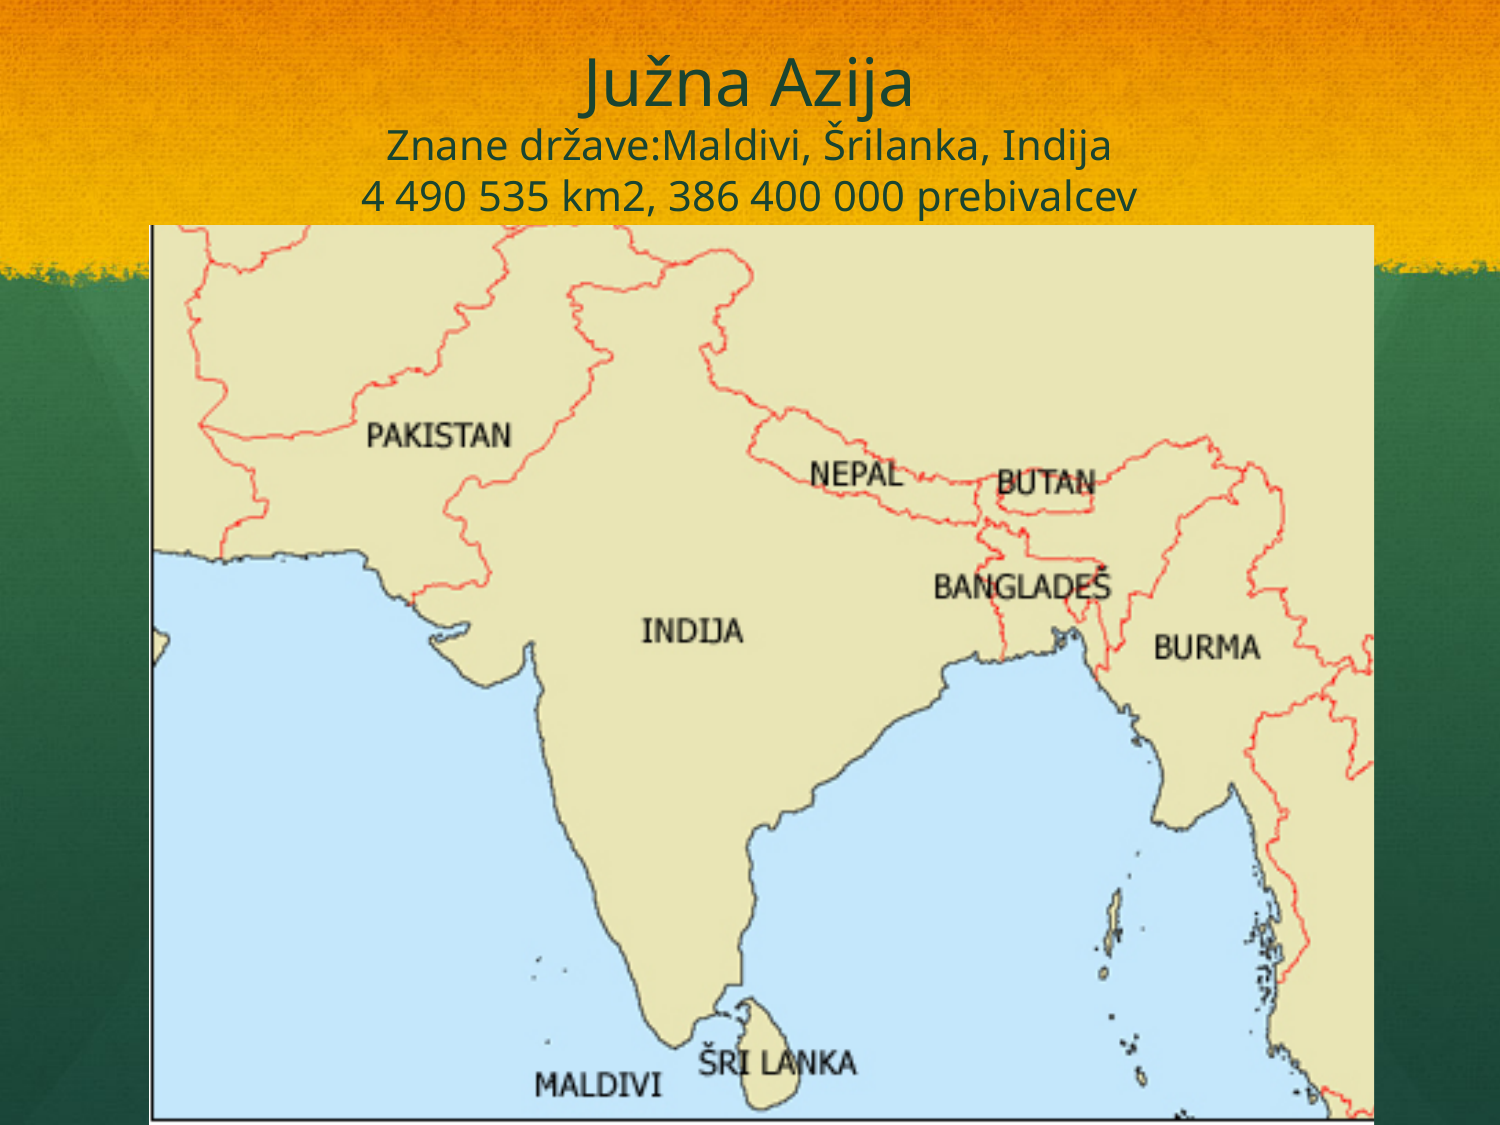

# Južna Azija Znane države:Maldivi, Šrilanka, Indija 4 490 535 km2, 386 400 000 prebivalcev